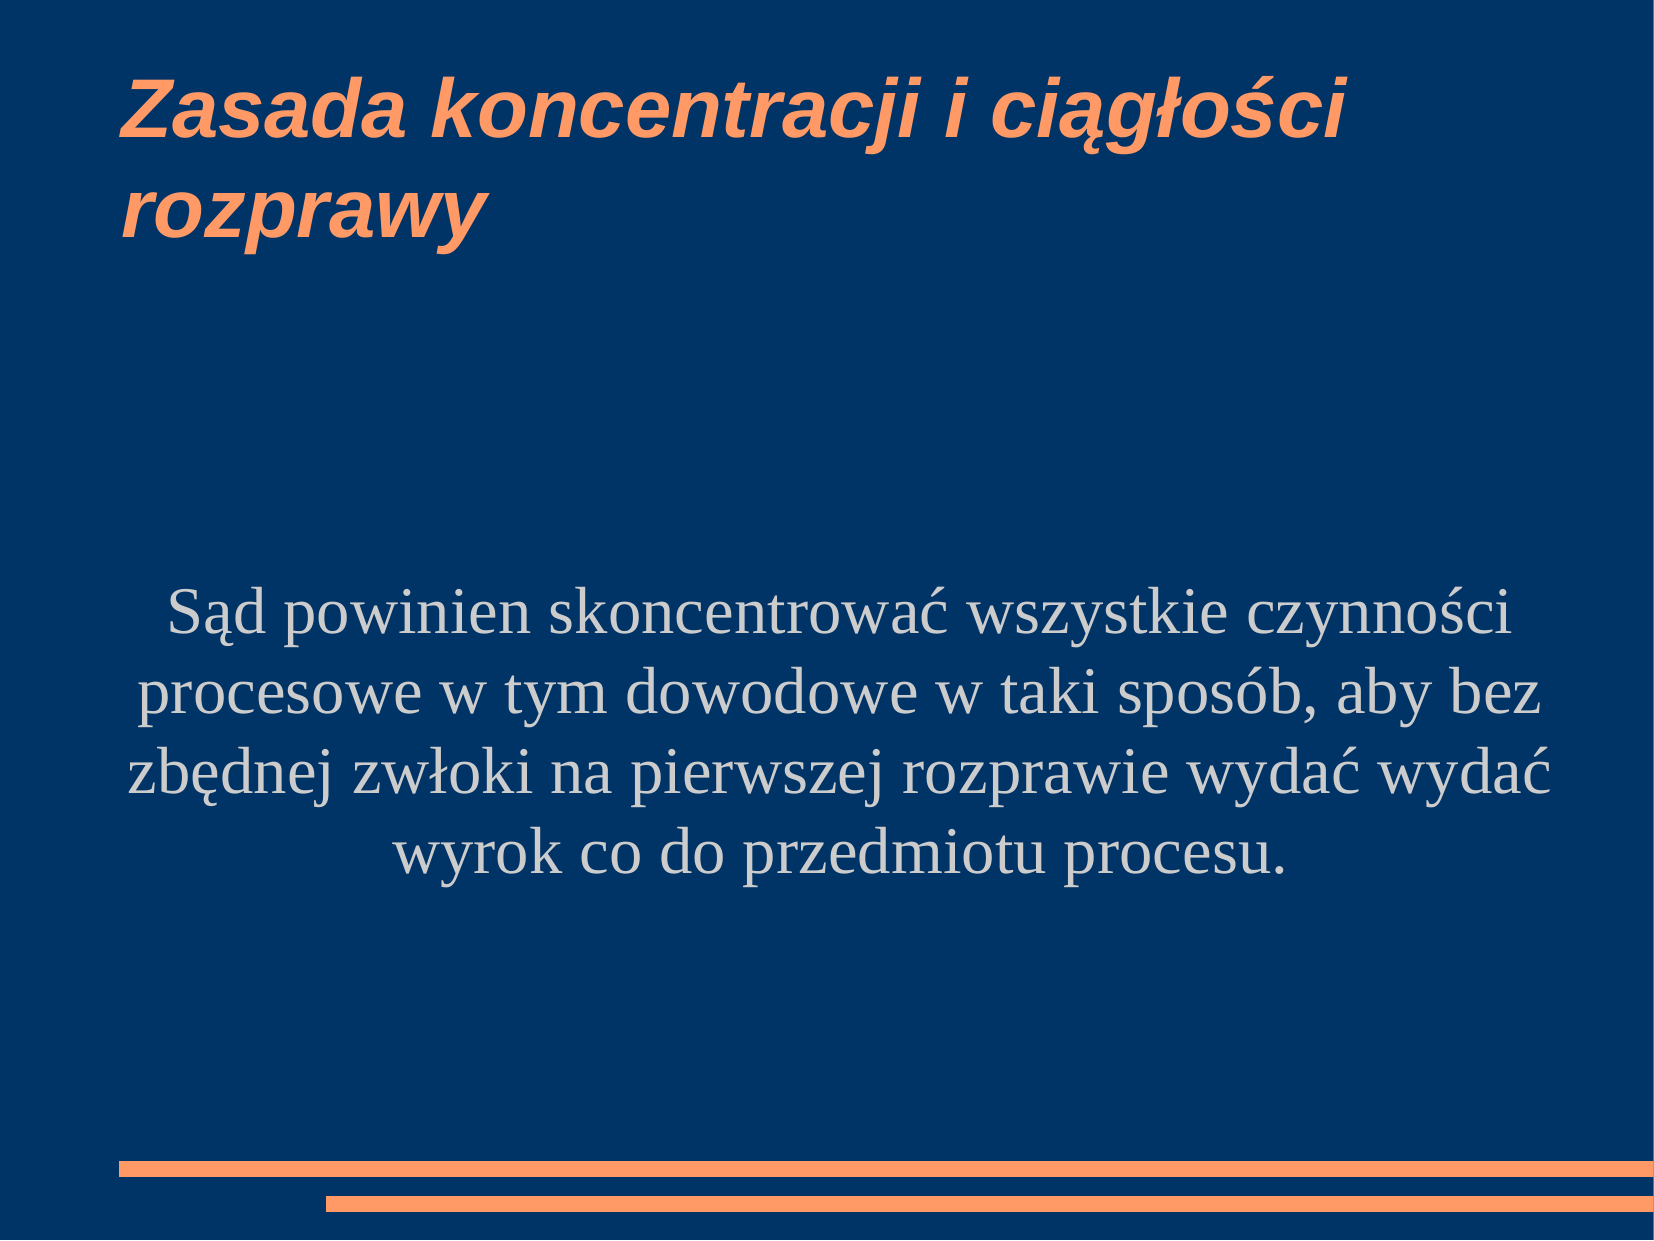

# Zasada koncentracji i ciągłości rozprawy
Sąd powinien skoncentrować wszystkie czynności procesowe w tym dowodowe w taki sposób, aby bez zbędnej zwłoki na pierwszej rozprawie wydać wydać wyrok co do przedmiotu procesu.